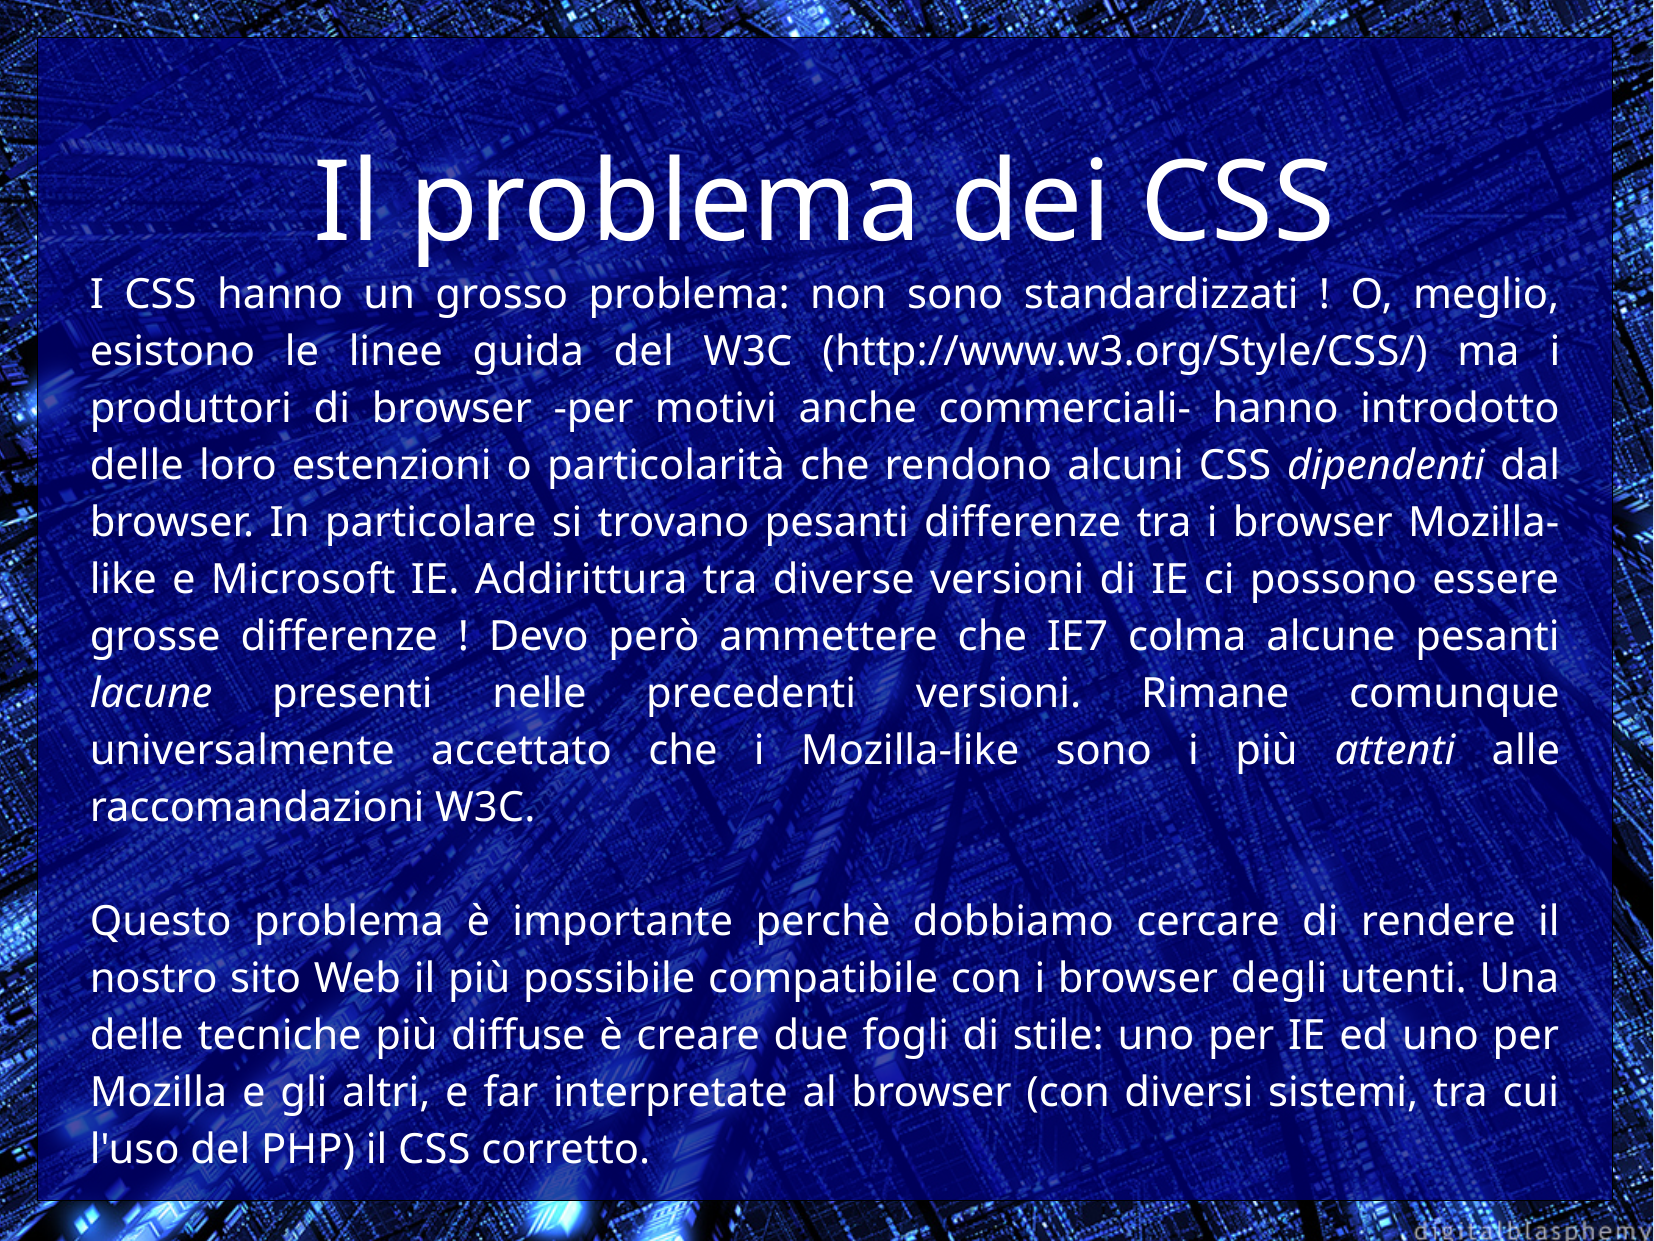

Il problema dei CSS
I CSS hanno un grosso problema: non sono standardizzati ! O, meglio, esistono le linee guida del W3C (http://www.w3.org/Style/CSS/) ma i produttori di browser -per motivi anche commerciali- hanno introdotto delle loro estenzioni o particolarità che rendono alcuni CSS dipendenti dal browser. In particolare si trovano pesanti differenze tra i browser Mozilla-like e Microsoft IE. Addirittura tra diverse versioni di IE ci possono essere grosse differenze ! Devo però ammettere che IE7 colma alcune pesanti lacune presenti nelle precedenti versioni. Rimane comunque universalmente accettato che i Mozilla-like sono i più attenti alle raccomandazioni W3C.
Questo problema è importante perchè dobbiamo cercare di rendere il nostro sito Web il più possibile compatibile con i browser degli utenti. Una delle tecniche più diffuse è creare due fogli di stile: uno per IE ed uno per Mozilla e gli altri, e far interpretate al browser (con diversi sistemi, tra cui l'uso del PHP) il CSS corretto.
Questo ci introduce al prossimo argomento, ovvero come facciamo a far interagire PHP con l'utente del nostro sito web.
#